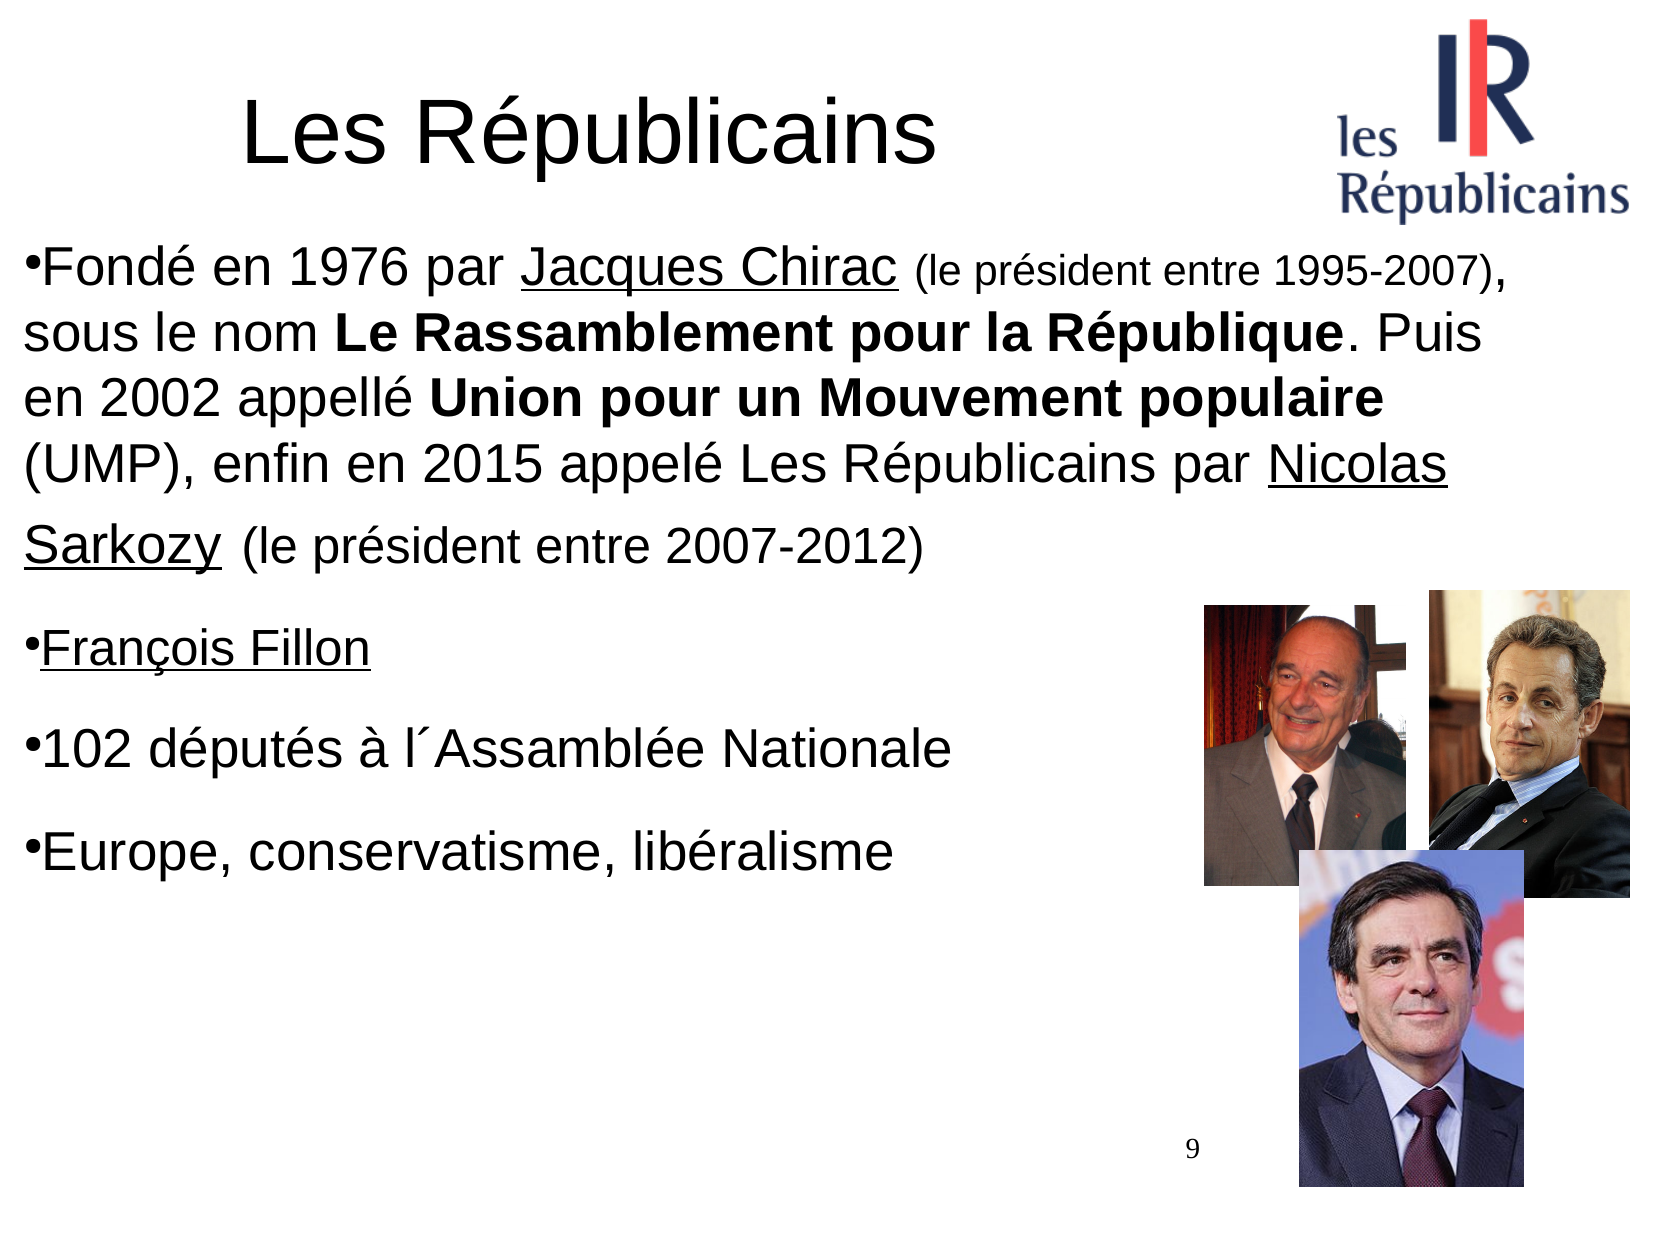

# Les Républicains
Fondé en 1976 par Jacques Chirac (le président entre 1995-2007), sous le nom Le Rassamblement pour la République. Puis en 2002 appellé Union pour un Mouvement populaire (UMP), enfin en 2015 appelé Les Républicains par Nicolas Sarkozy (le président entre 2007-2012)
François Fillon
102 députés à l´Assamblée Nationale
Europe, conservatisme, libéralisme